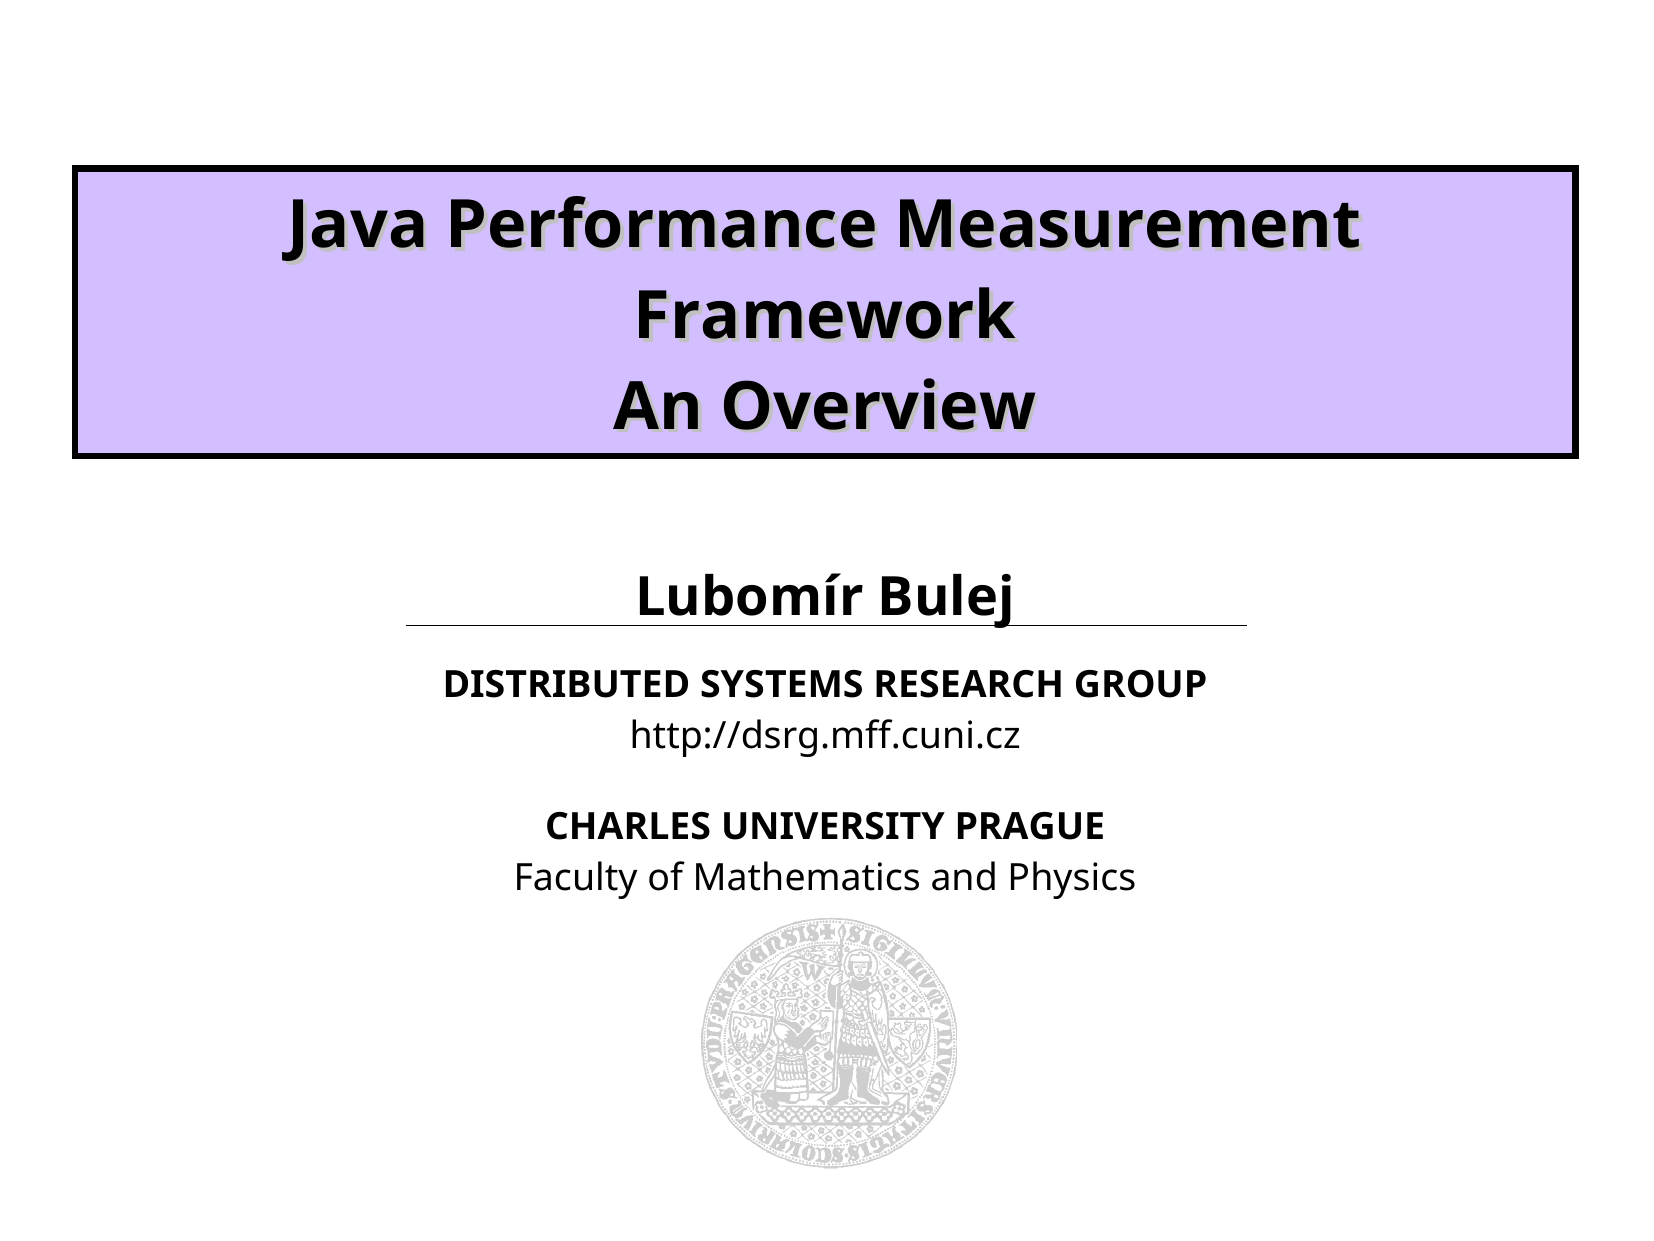

# Java Performance Measurement Framework An Overview